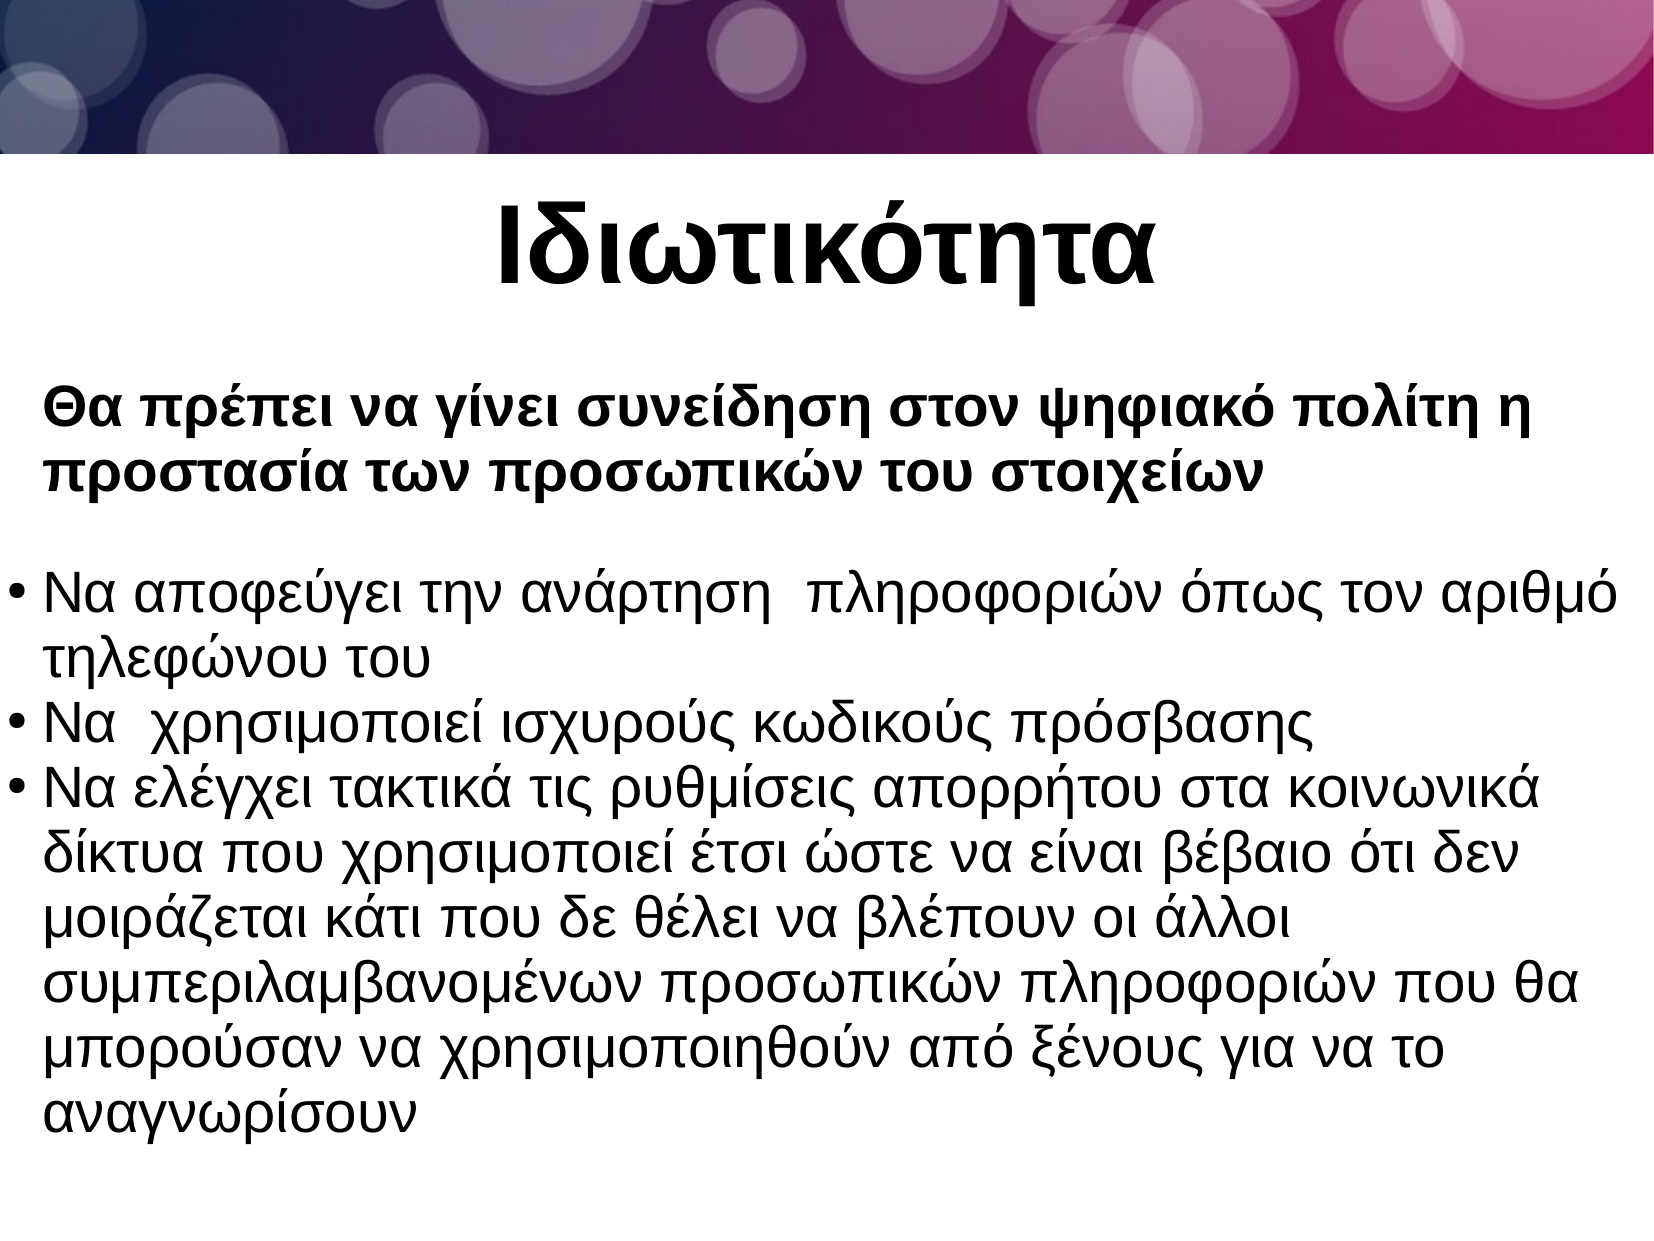

# Ιδιωτικότητα
Θα πρέπει να γίνει συνείδηση στον ψηφιακό πολίτη η προστασία των προσωπικών του στοιχείων
Να αποφεύγει την ανάρτηση πληροφοριών όπως τον αριθμό τηλεφώνου του
Να χρησιμοποιεί ισχυρούς κωδικούς πρόσβασης
Να ελέγχει τακτικά τις ρυθμίσεις απορρήτου στα κοινωνικά δίκτυα που χρησιμοποιεί έτσι ώστε να είναι βέβαιο ότι δεν μοιράζεται κάτι που δε θέλει να βλέπουν οι άλλοι συμπεριλαμβανομένων προσωπικών πληροφοριών που θα μπορούσαν να χρησιμοποιηθούν από ξένους για να το αναγνωρίσουν